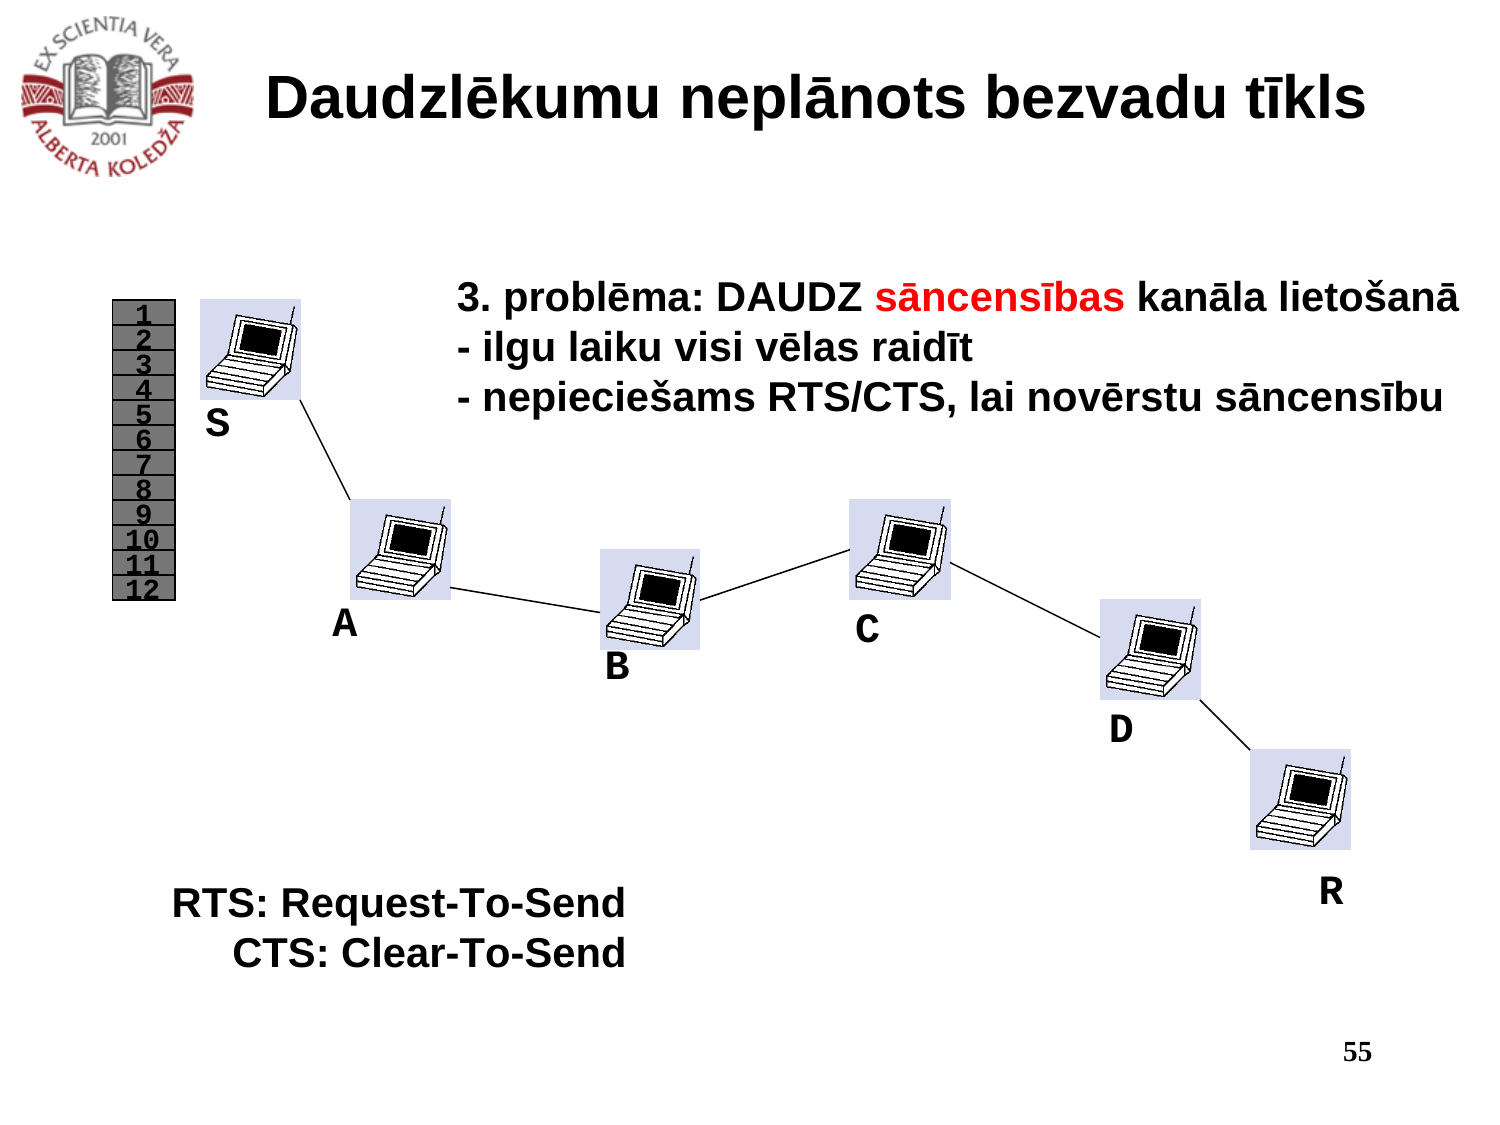

# Daudzlēkumu neplānots bezvadu tīkls
3. problēma: DAUDZ sāncensības kanāla lietošanā
- ilgu laiku visi vēlas raidīt
- nepieciešams RTS/CTS, lai novērstu sāncensību
1
2
3
4
S
5
6
7
8
9
10
11
12
A
C
B
D
R
RTS: Request-To-Send
CTS: Clear-To-Send